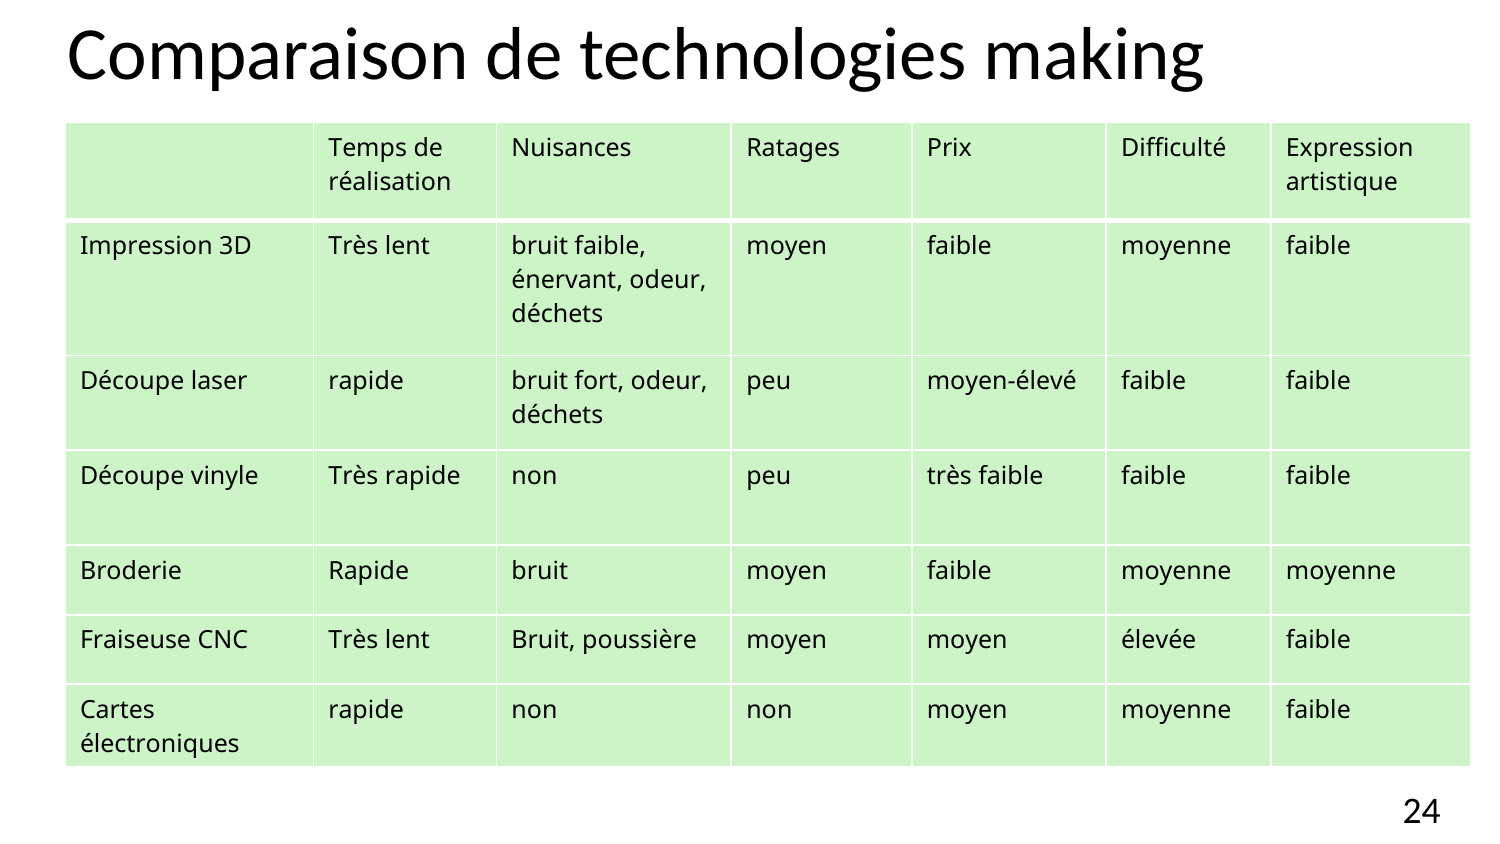

# Comparaison de technologies making
| | Temps de réalisation | Nuisances | Ratages | Prix | Difficulté | Expression artistique |
| --- | --- | --- | --- | --- | --- | --- |
| Impression 3D | Très lent | bruit faible, énervant, odeur, déchets | moyen | faible | moyenne | faible |
| Découpe laser | rapide | bruit fort, odeur, déchets | peu | moyen-élevé | faible | faible |
| Découpe vinyle | Très rapide | non | peu | très faible | faible | faible |
| Broderie | Rapide | bruit | moyen | faible | moyenne | moyenne |
| Fraiseuse CNC | Très lent | Bruit, poussière | moyen | moyen | élevée | faible |
| Cartes électroniques | rapide | non | non | moyen | moyenne | faible |